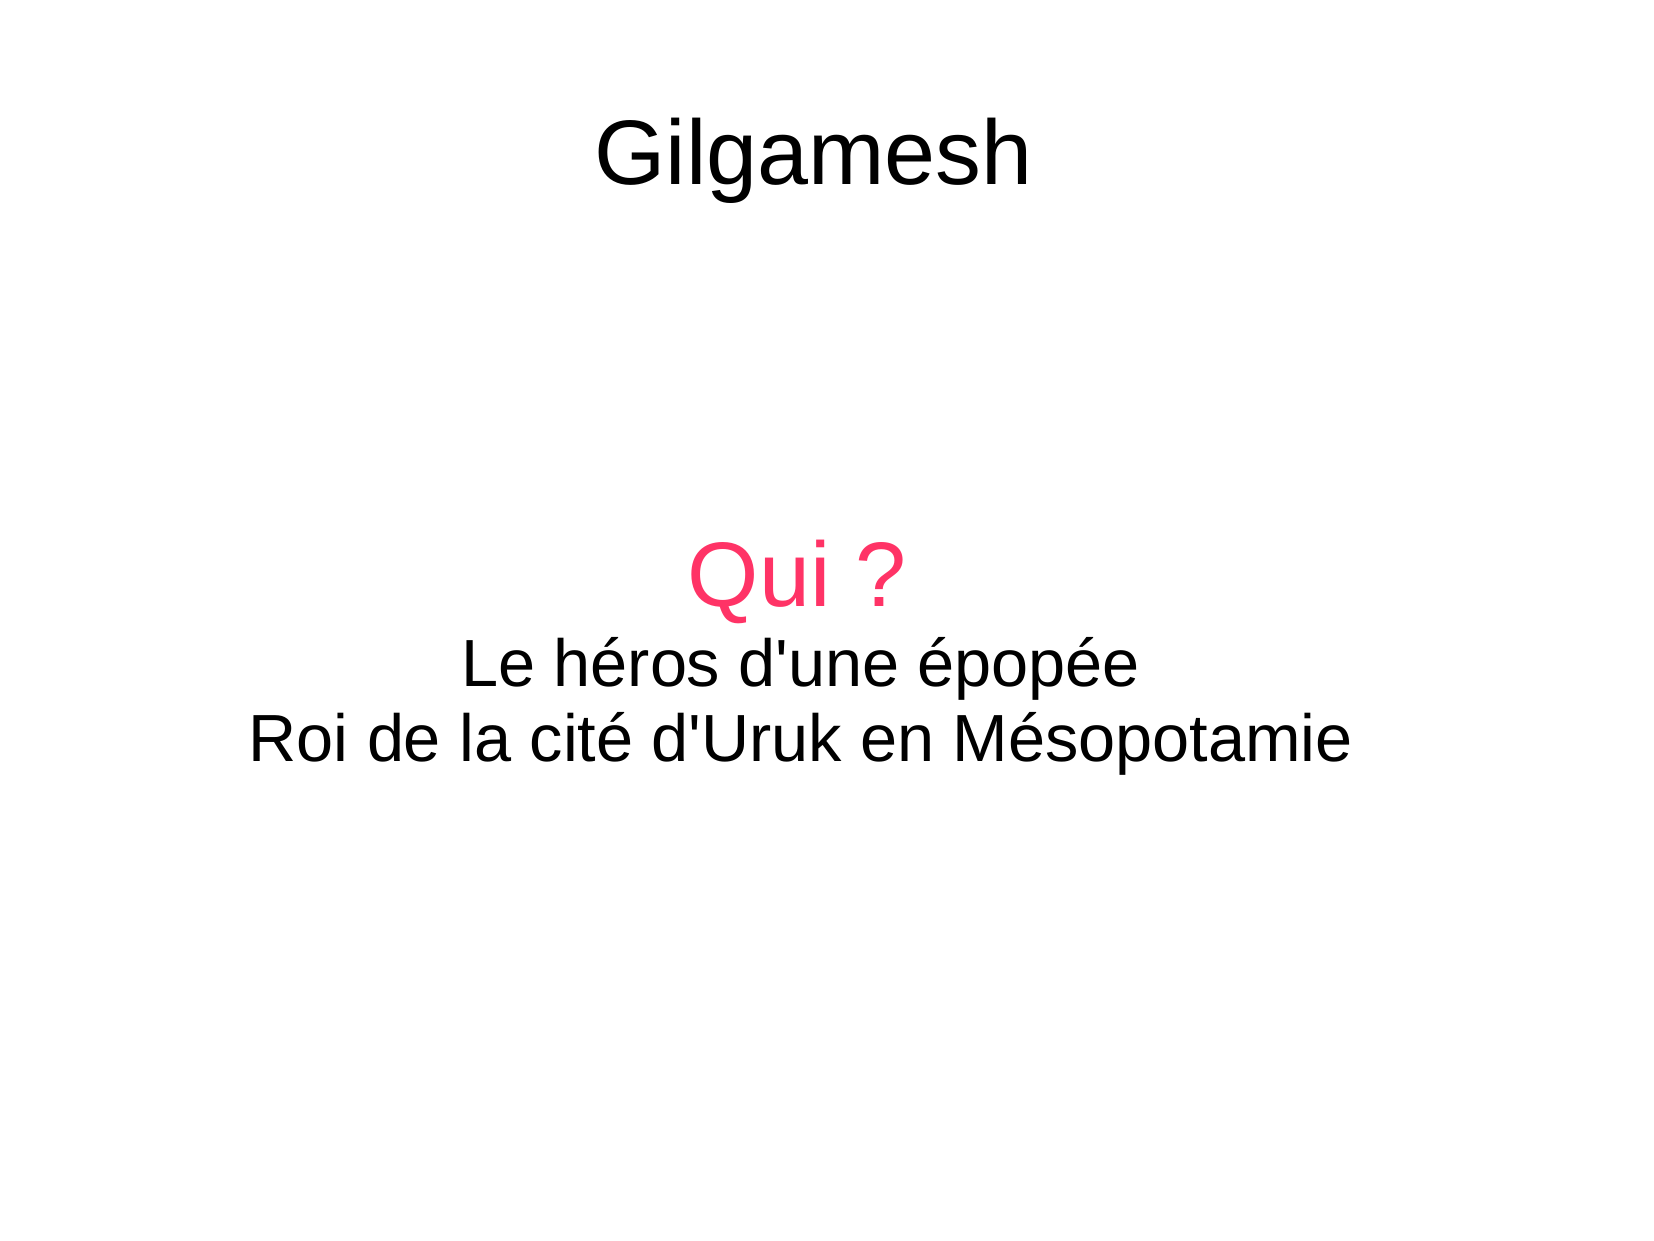

# Gilgamesh
Qui ?
Le héros d'une épopée
Roi de la cité d'Uruk en Mésopotamie